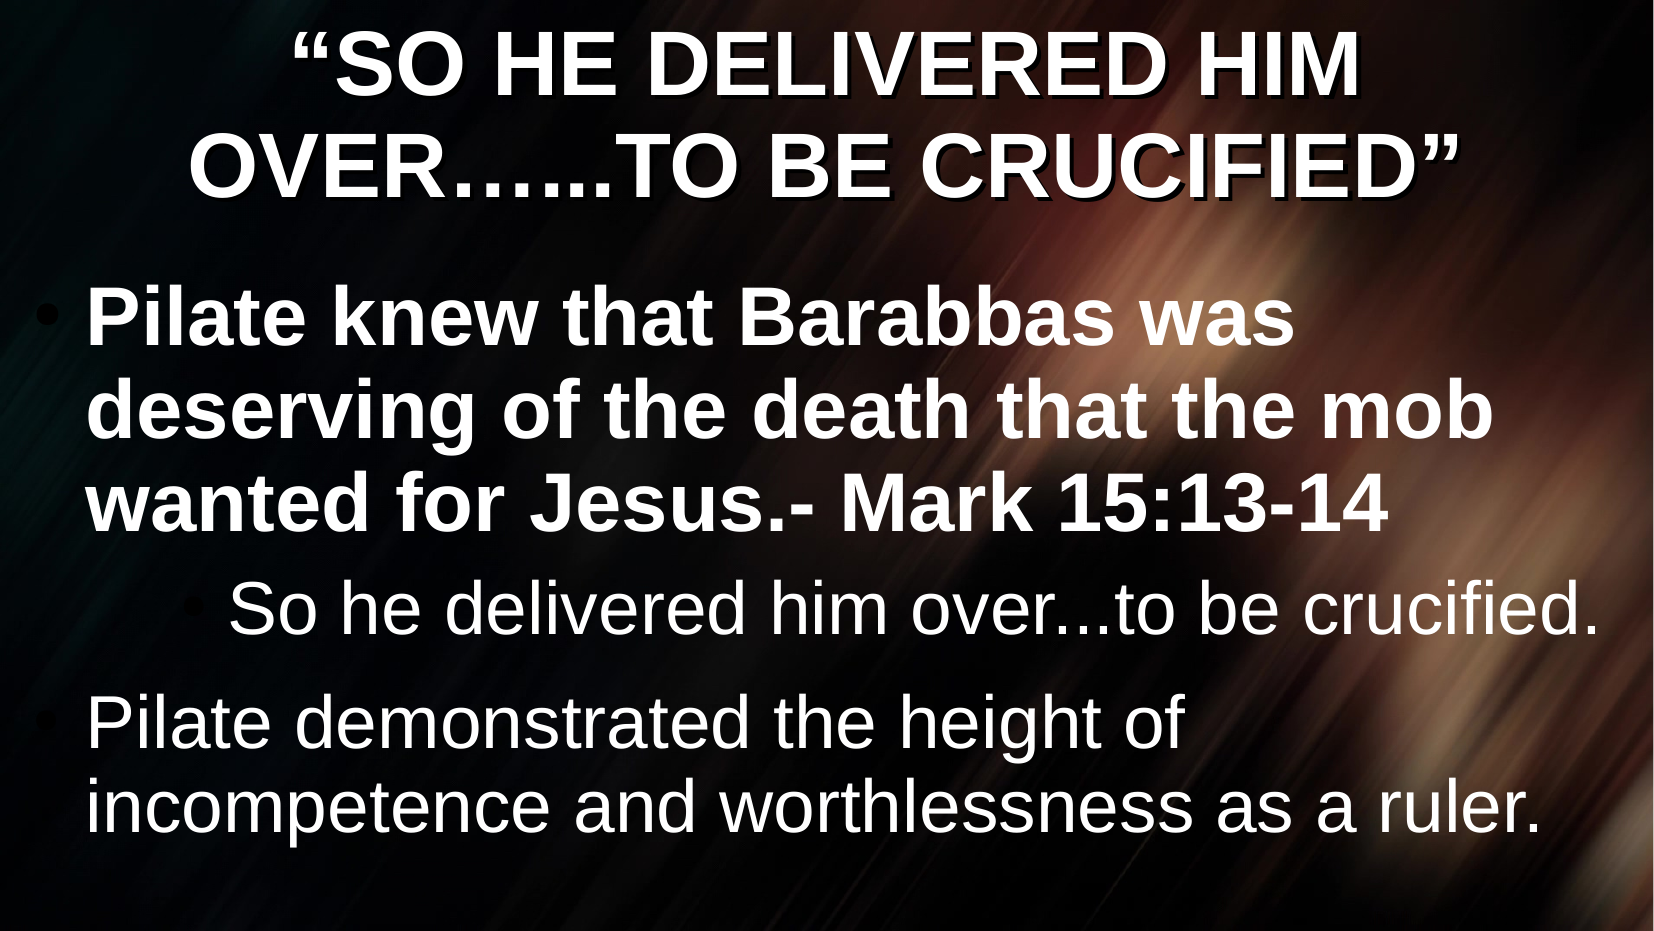

# “SO HE DELIVERED HIM OVER…...TO BE CRUCIFIED”
Pilate knew that Barabbas was deserving of the death that the mob wanted for Jesus.- Mark 15:13-14
So he delivered him over...to be crucified.
Pilate demonstrated the height of incompetence and worthlessness as a ruler.